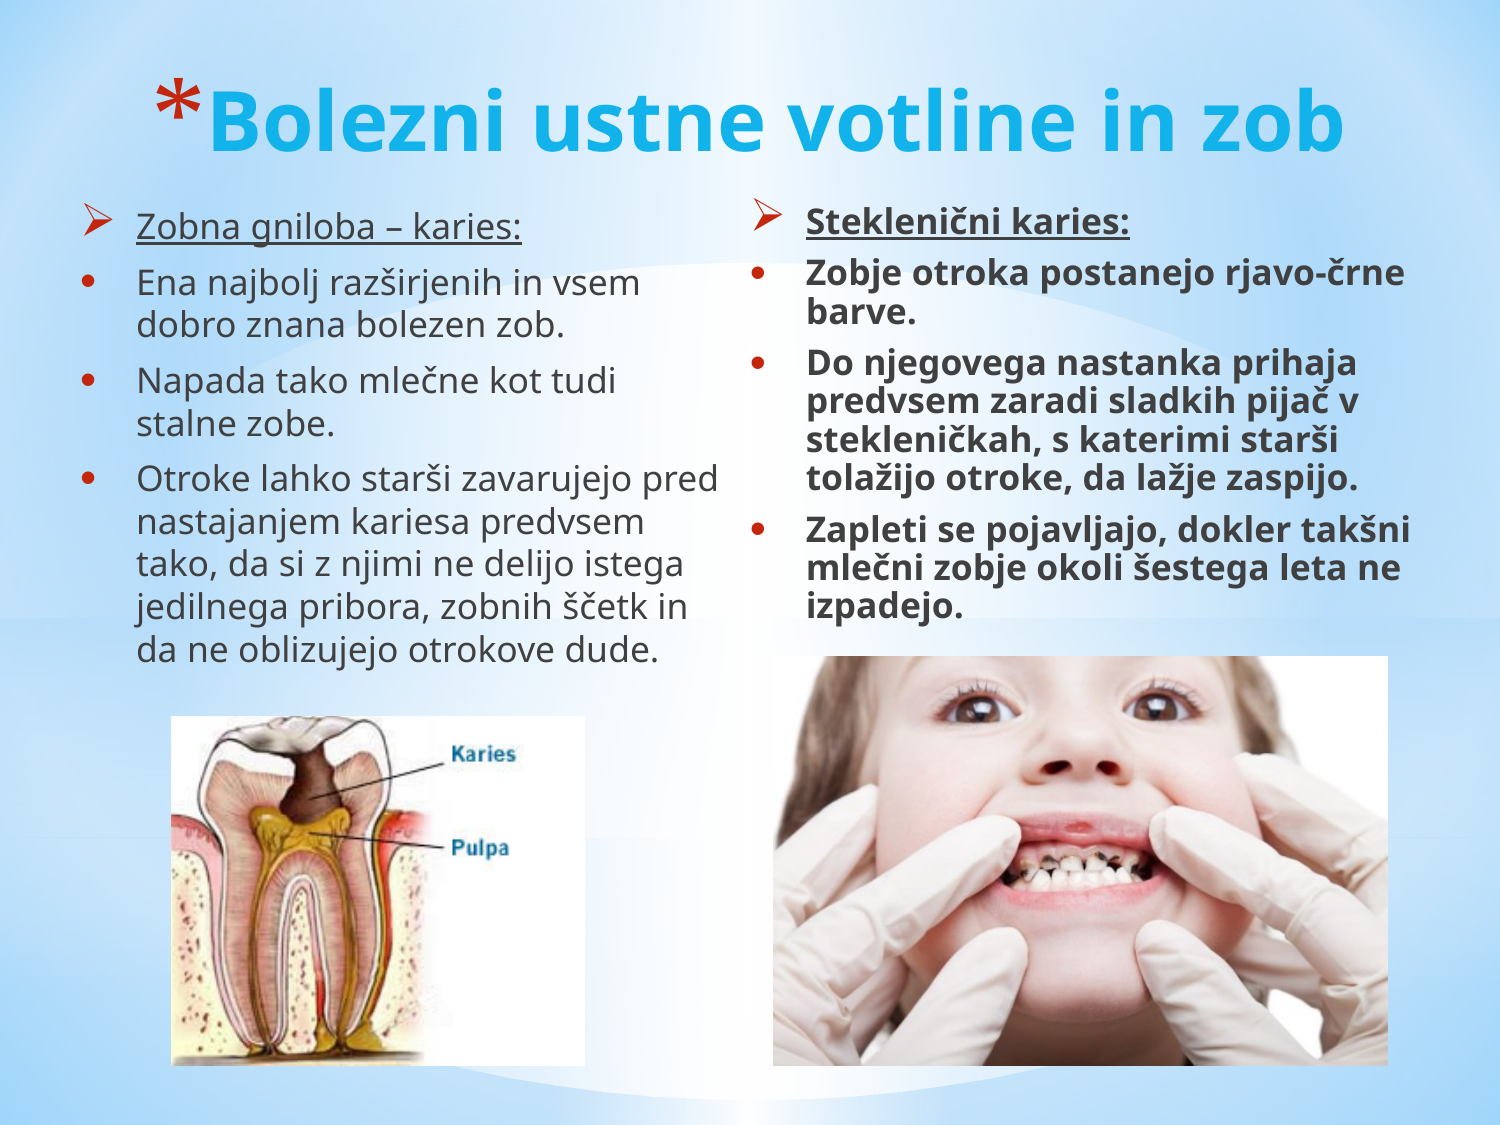

# Bolezni ustne votline in zob
Zobna gniloba – karies:
Ena najbolj razširjenih in vsem dobro znana bolezen zob.
Napada tako mlečne kot tudi stalne zobe.
Otroke lahko starši zavarujejo pred nastajanjem kariesa predvsem tako, da si z njimi ne delijo istega jedilnega pribora, zobnih ščetk in da ne oblizujejo otrokove dude.
Steklenični karies:
Zobje otroka postanejo rjavo-črne barve.
Do njegovega nastanka prihaja predvsem zaradi sladkih pijač v stekleničkah, s katerimi starši tolažijo otroke, da lažje zaspijo.
Zapleti se pojavljajo, dokler takšni mlečni zobje okoli šestega leta ne izpadejo.